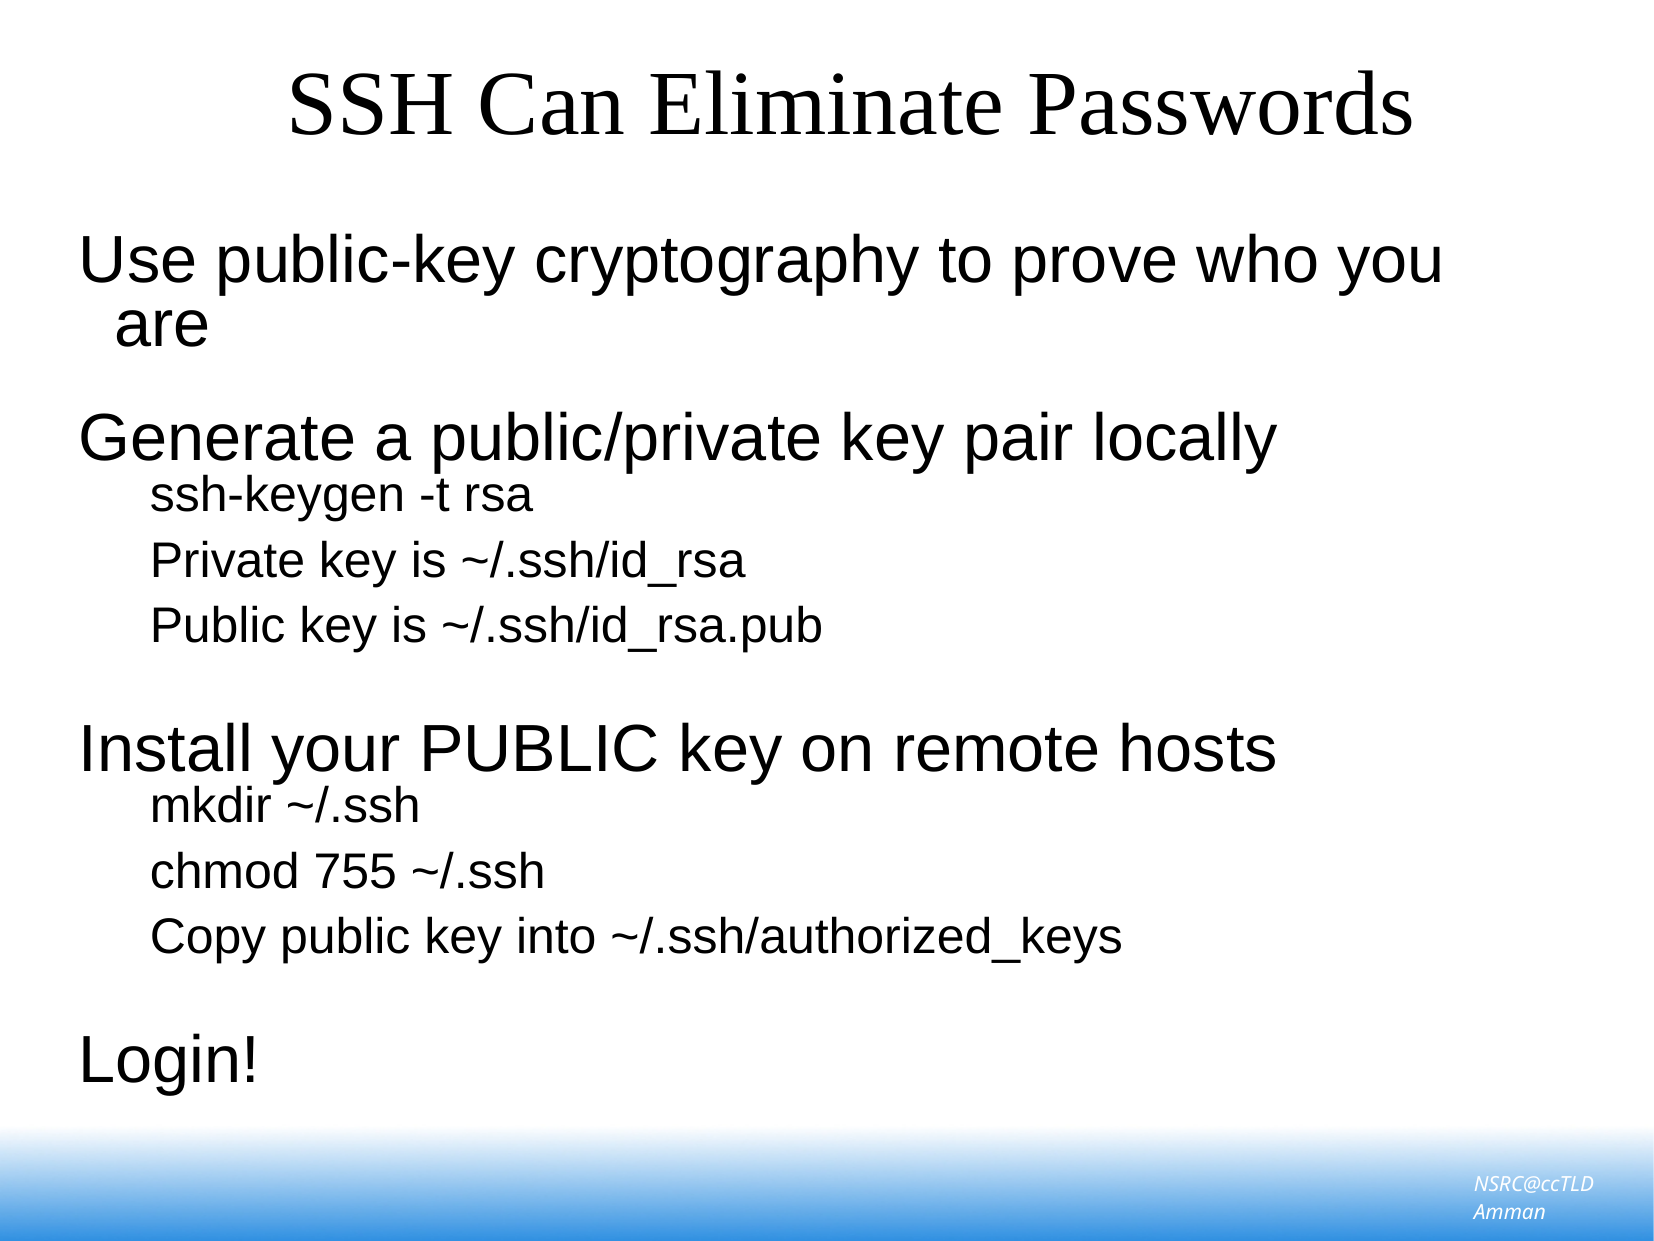

# SSH Can Eliminate Passwords
Use public-key cryptography to prove who you are
Generate a public/private key pair locally
ssh-keygen -t rsa
Private key is ~/.ssh/id_rsa
Public key is ~/.ssh/id_rsa.pub
Install your PUBLIC key on remote hosts
mkdir ~/.ssh
chmod 755 ~/.ssh
Copy public key into ~/.ssh/authorized_keys
Login!